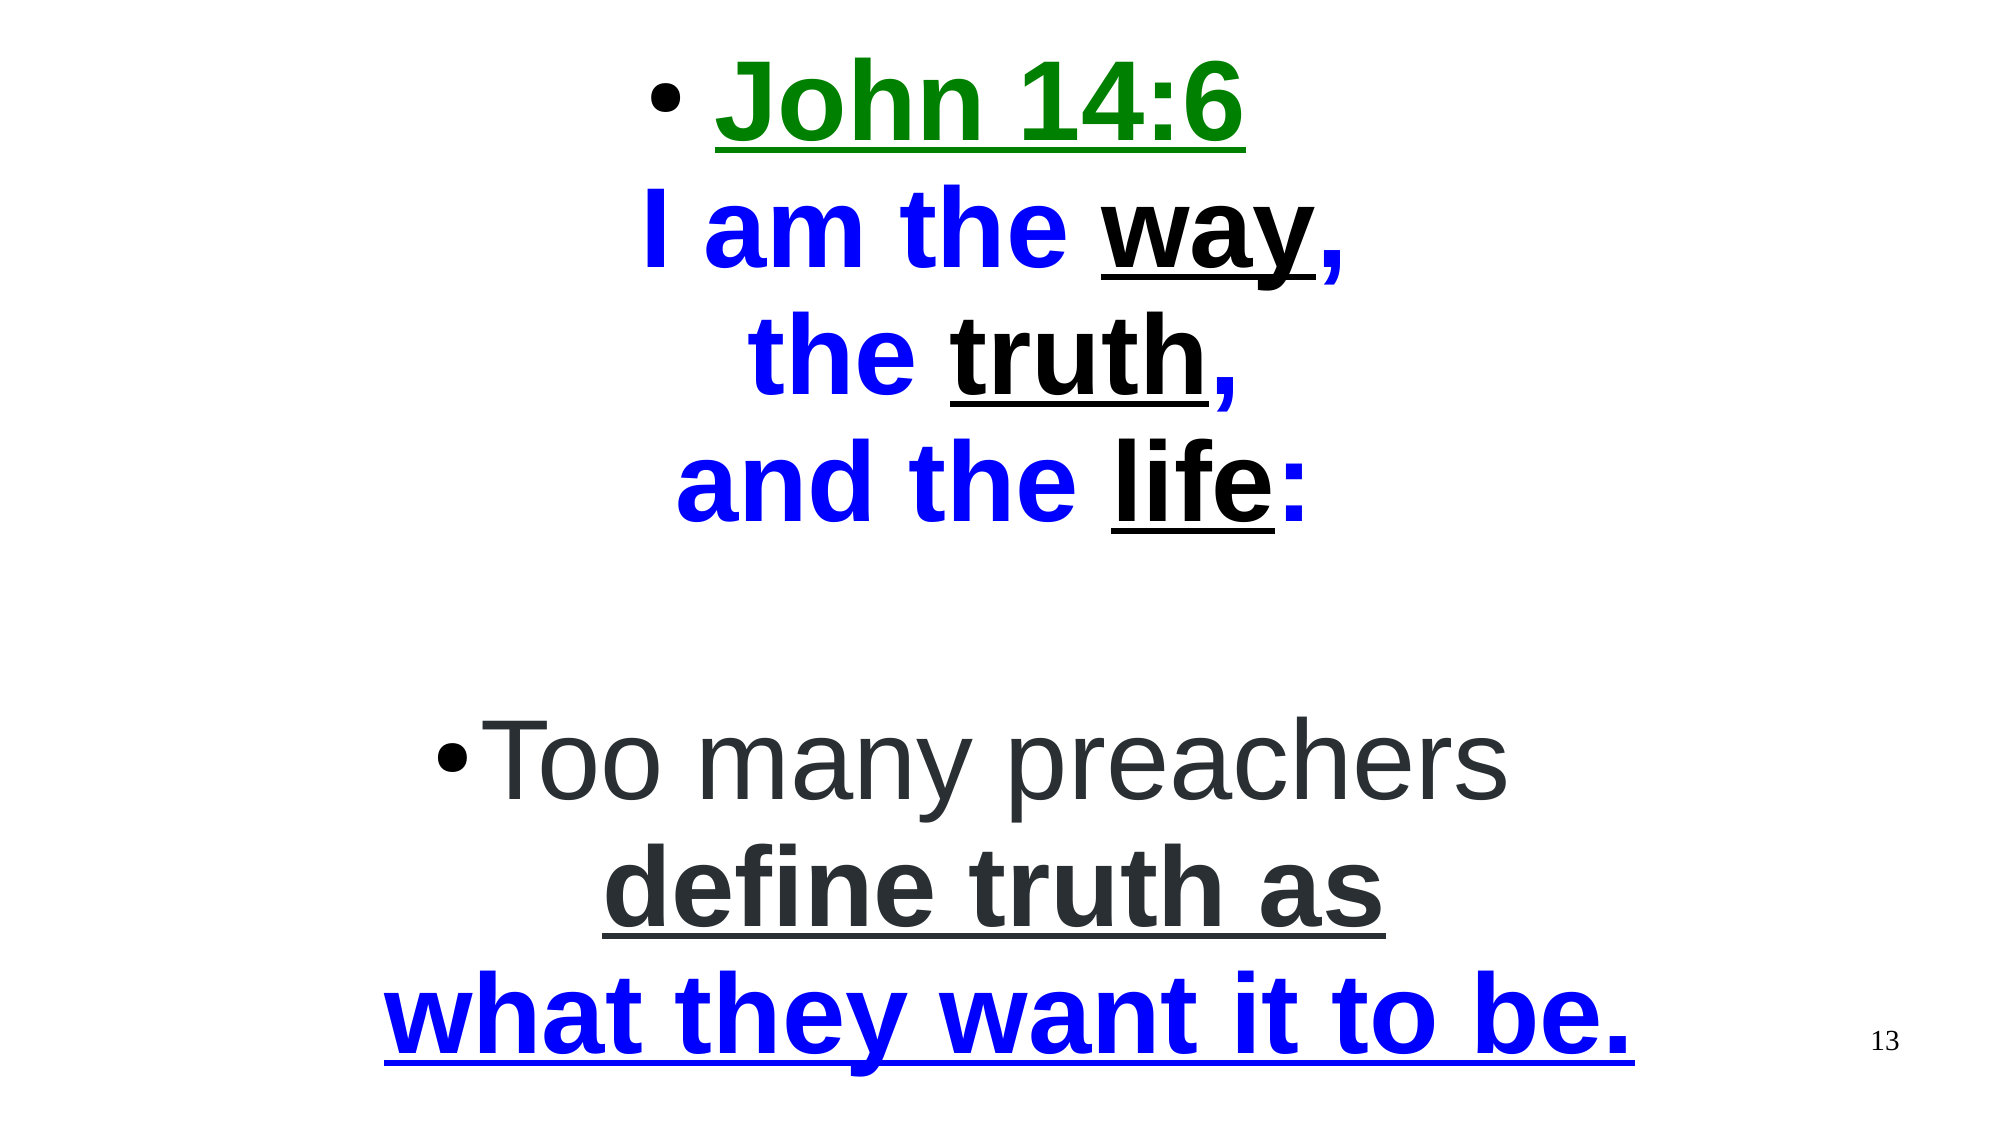

# John 14:6  I am the way, the truth, and the life:
Too many preachers
define truth as
what they want it to be.
13